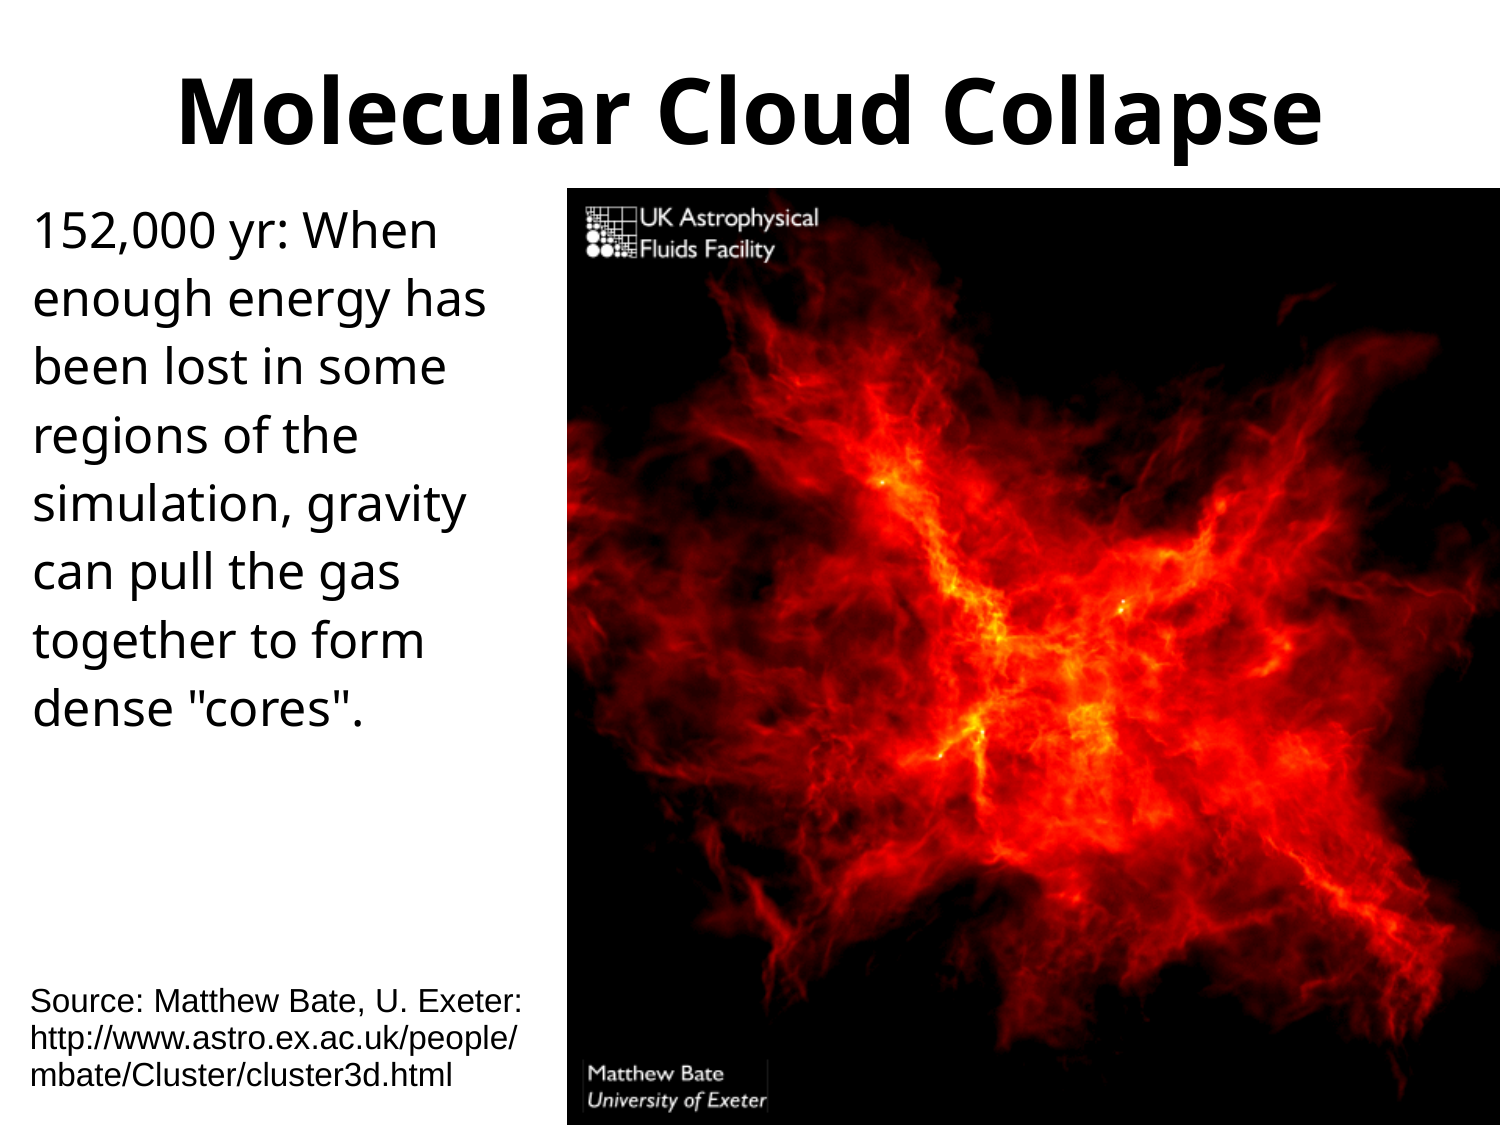

# Molecular Cloud Collapse
152,000 yr: When enough energy has been lost in some regions of the simulation, gravity can pull the gas together to form dense "cores".
Source: Matthew Bate, U. Exeter:
http://www.astro.ex.ac.uk/people/
mbate/Cluster/cluster3d.html